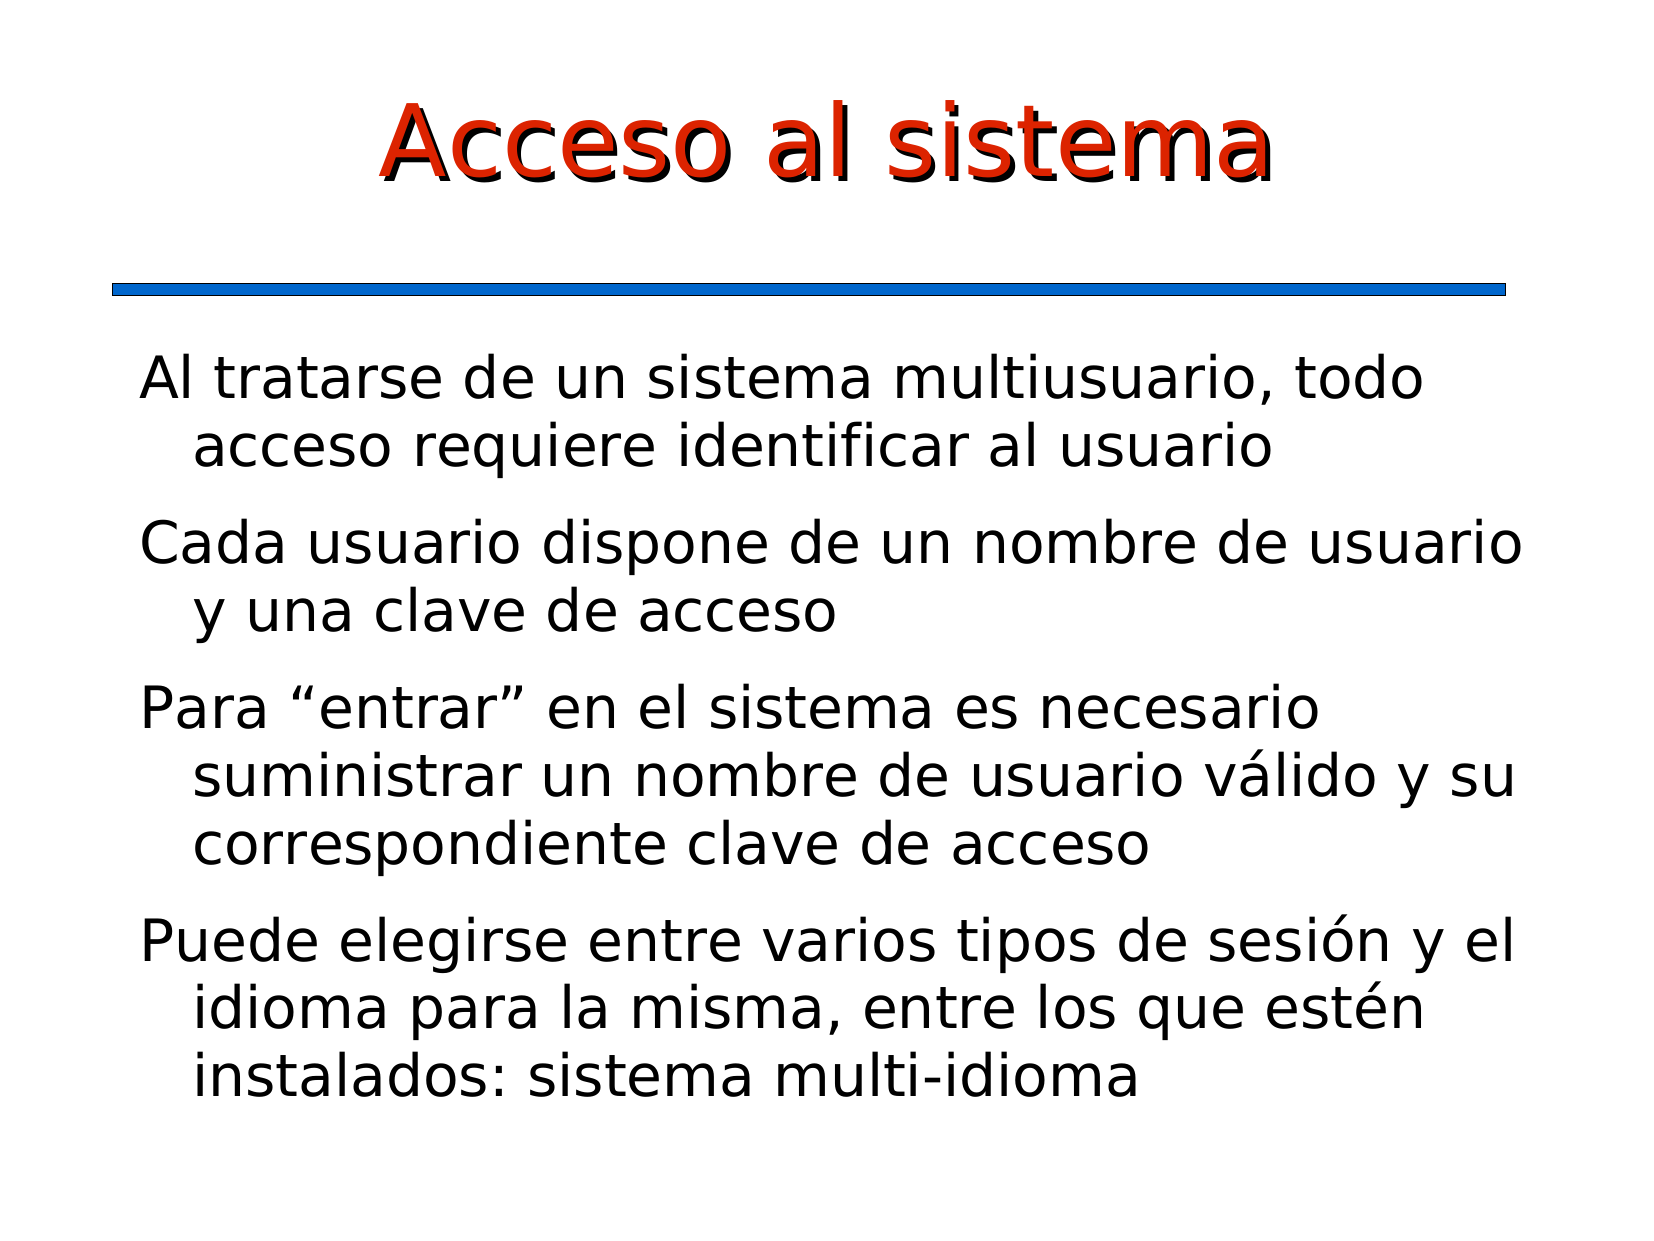

# Acceso al sistema
Al tratarse de un sistema multiusuario, todo acceso requiere identificar al usuario
Cada usuario dispone de un nombre de usuario y una clave de acceso
Para “entrar” en el sistema es necesario suministrar un nombre de usuario válido y su correspondiente clave de acceso
Puede elegirse entre varios tipos de sesión y el idioma para la misma, entre los que estén instalados: sistema multi-idioma